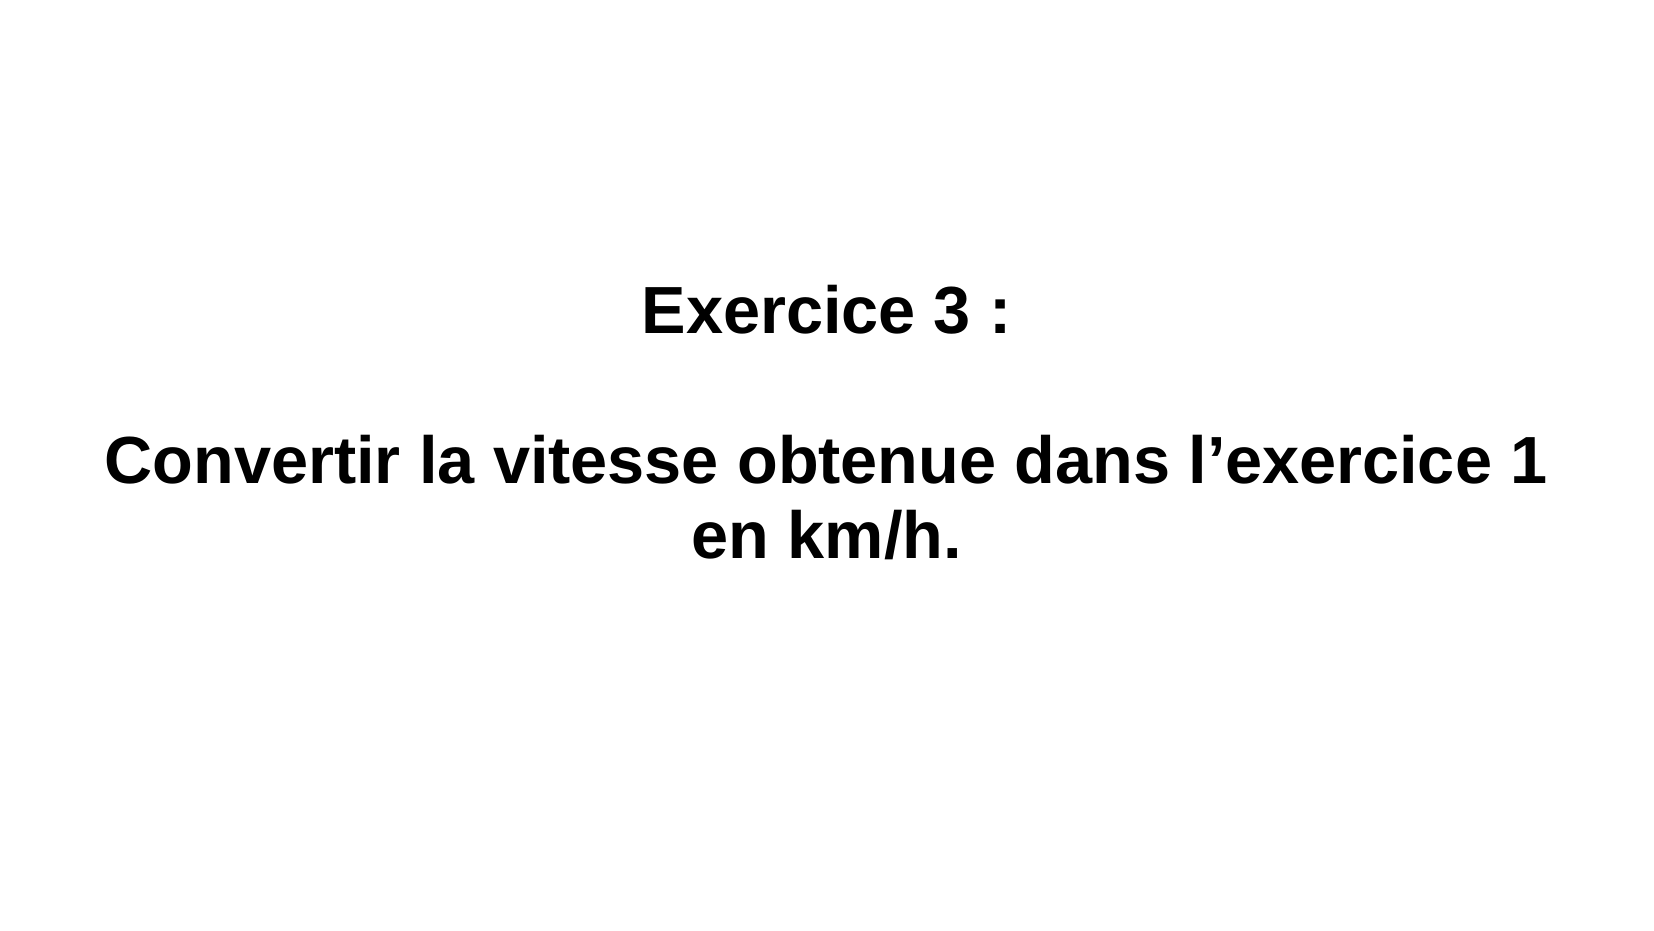

# Exercice 3 :
Convertir la vitesse obtenue dans l’exercice 1 en km/h.